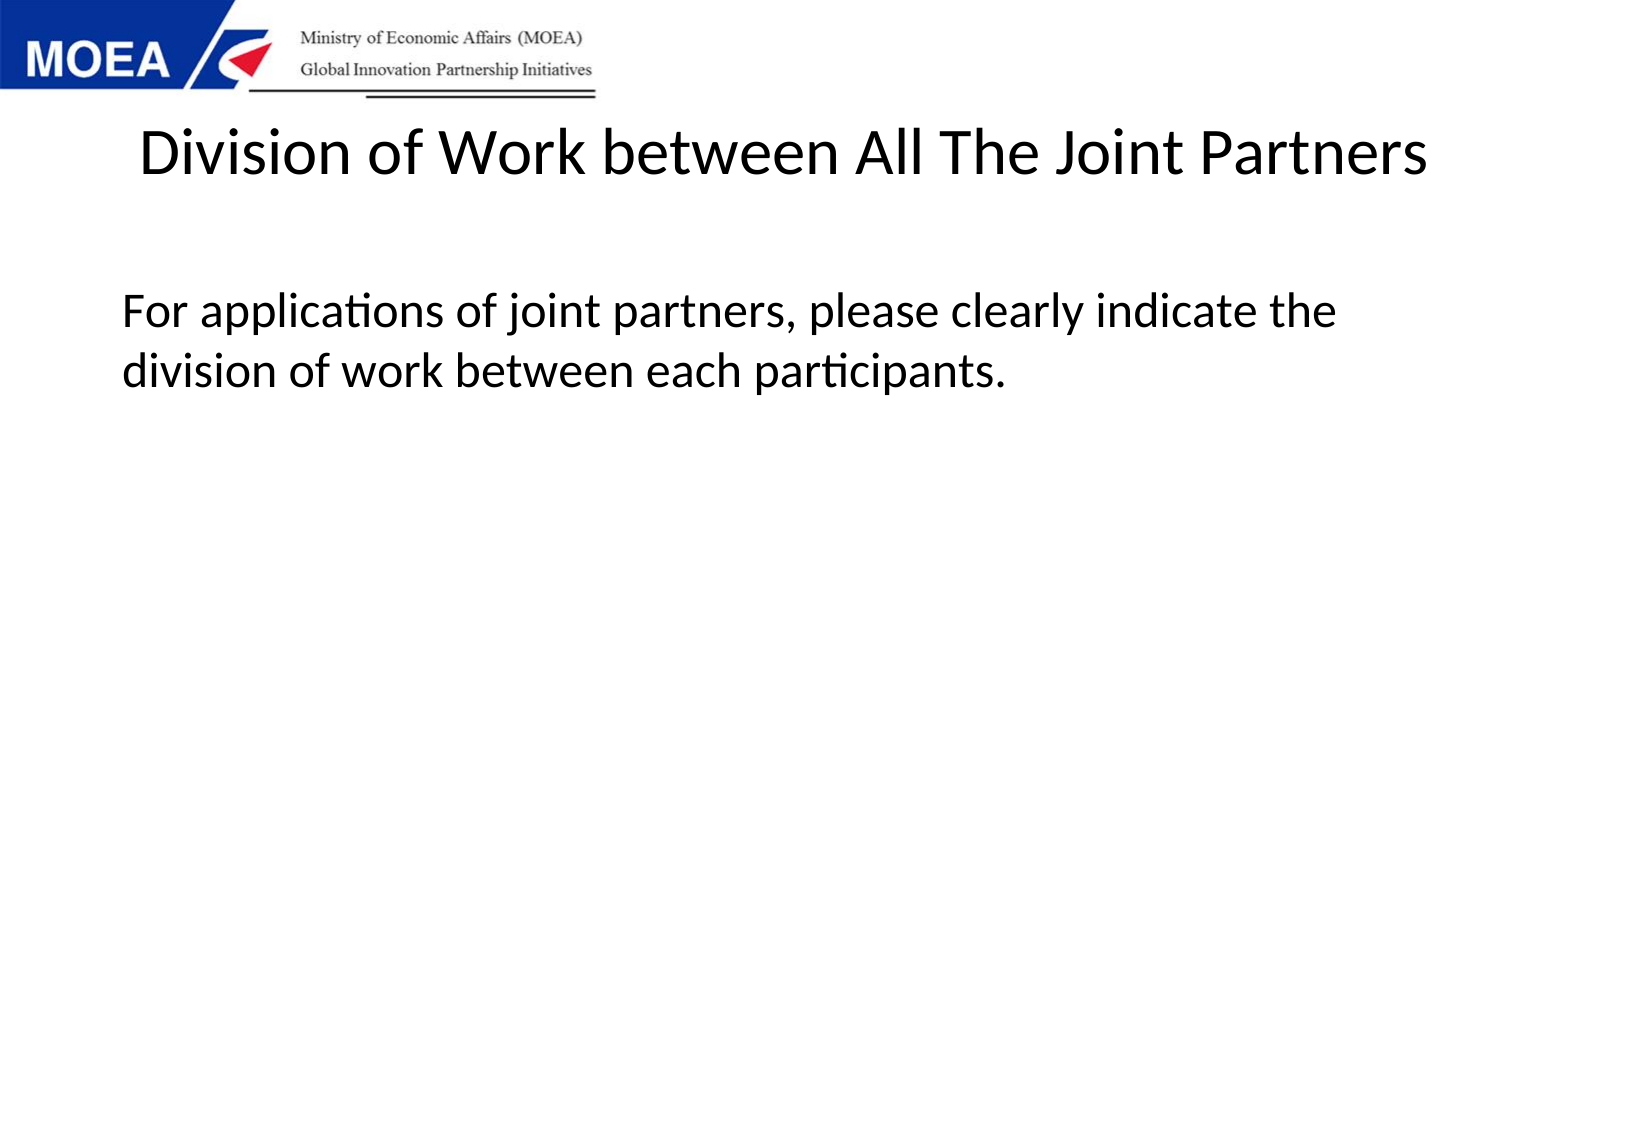

Division of Work between All The Joint Partners
For applications of joint partners, please clearly indicate the division of work between each participants.